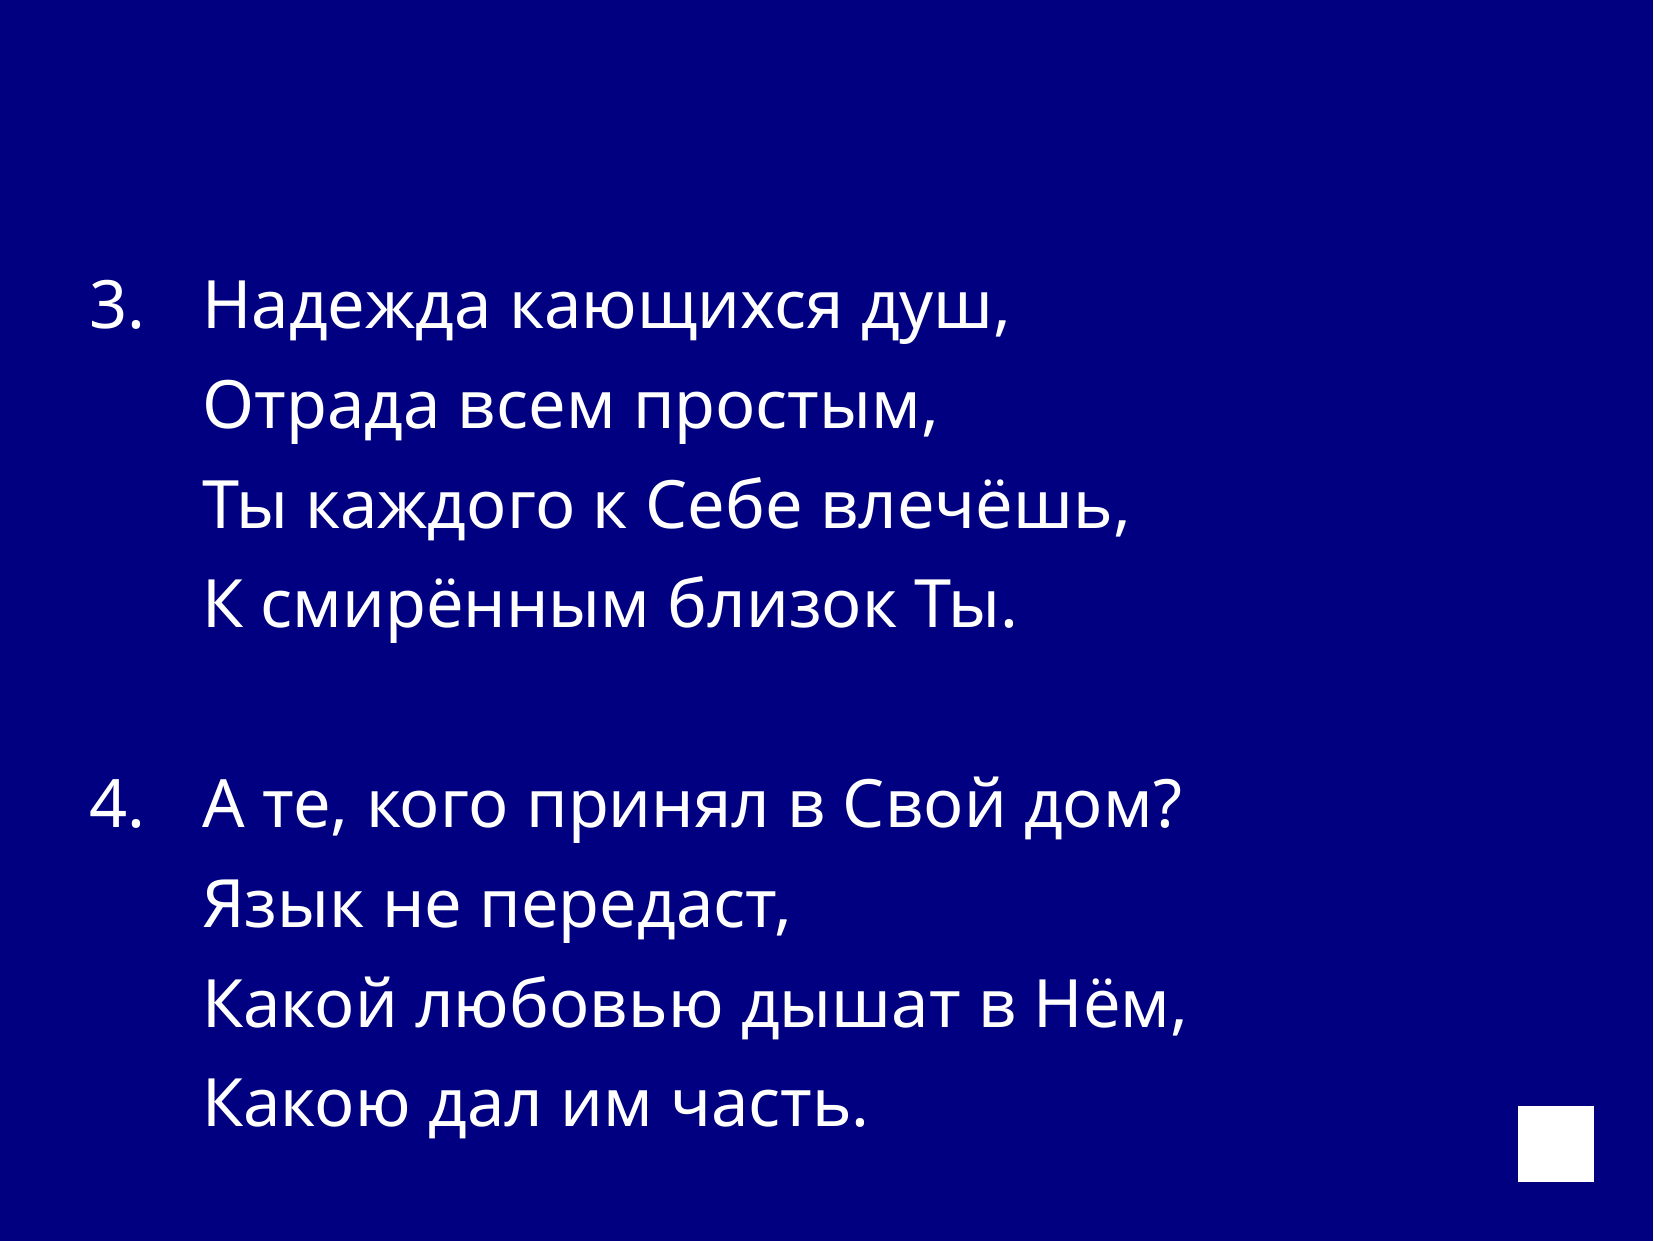

3.	Надежда кающихся душ,
	Отрада всем простым,
	Ты каждого к Себе влечёшь,
	К смирённым близок Ты.
4.	А те, кого принял в Свой дом?
	Язык не передаст,
	Какой любовью дышат в Нём,
	Какою дал им часть.